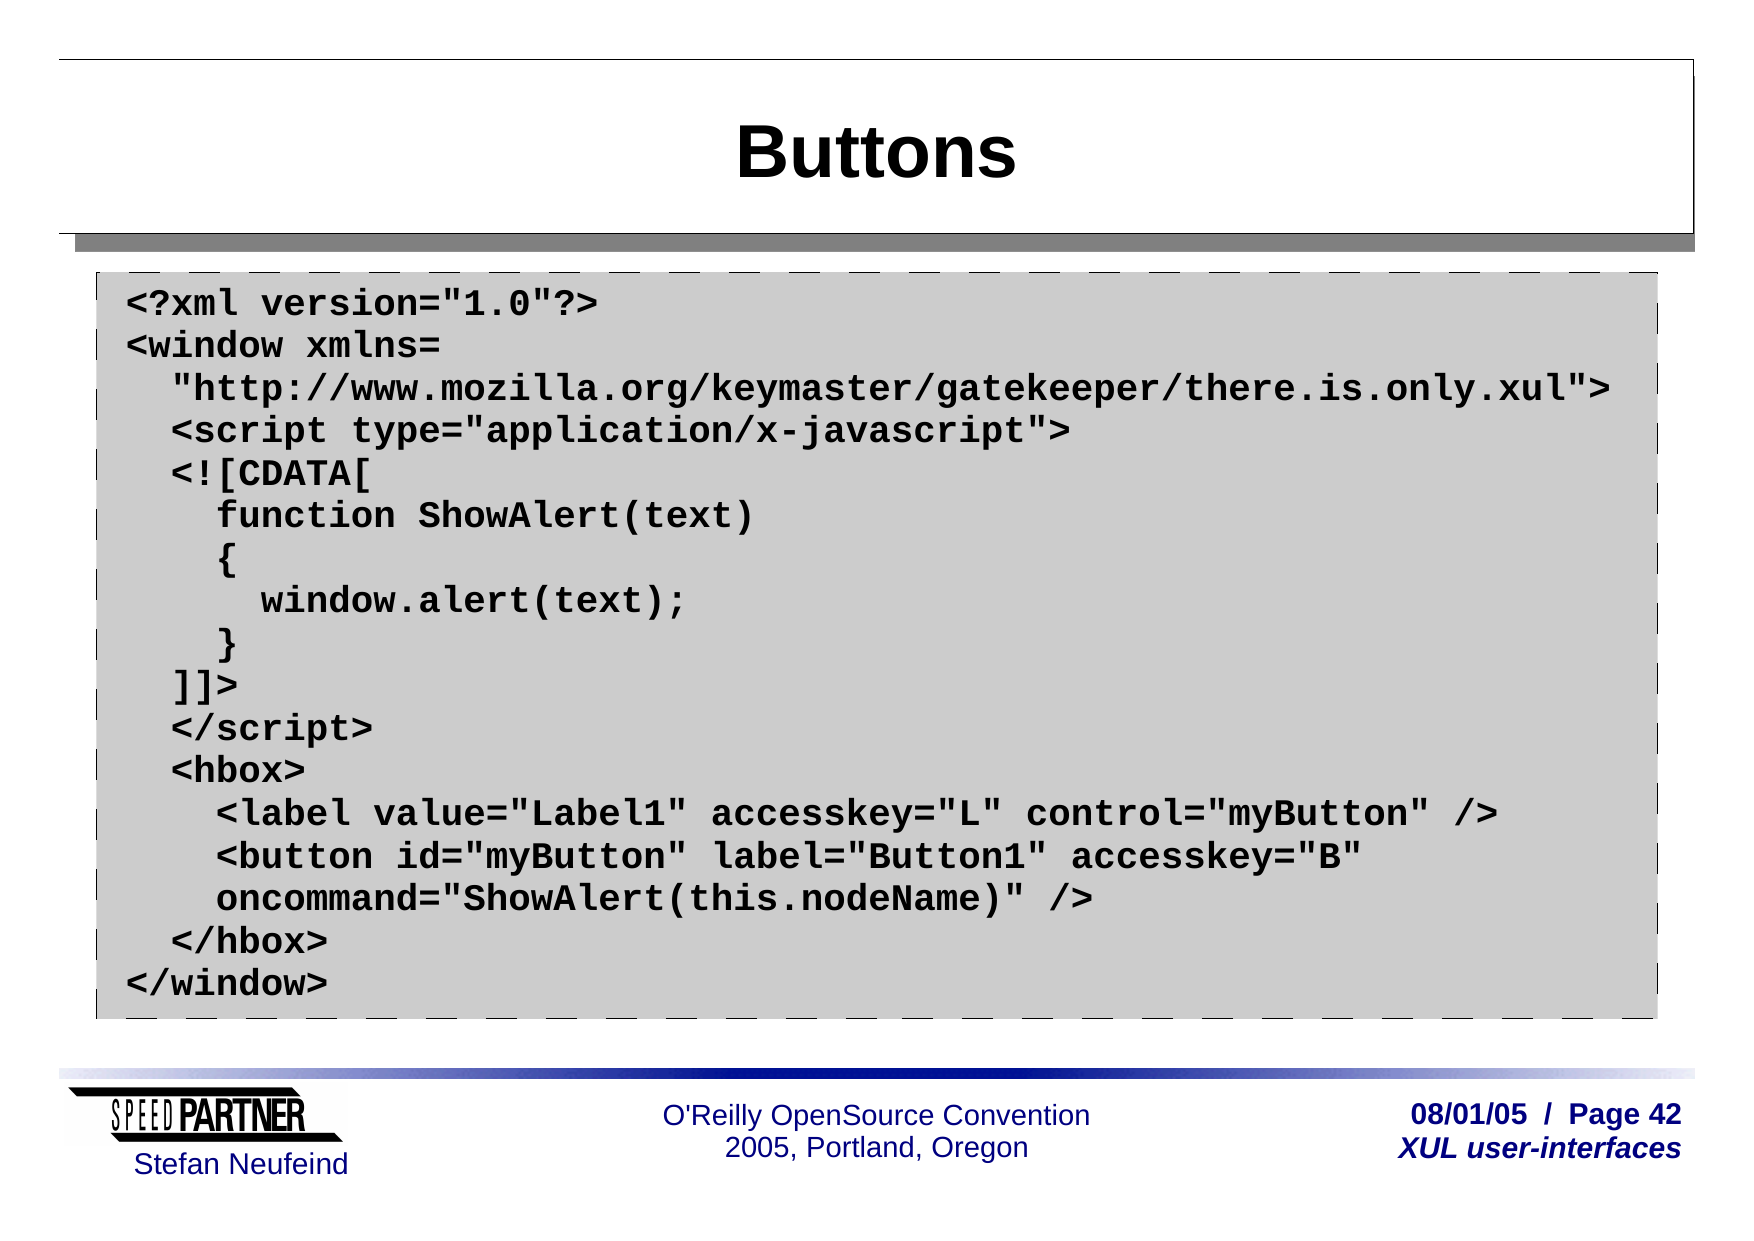

# Buttons
<?xml version="1.0"?>
<window xmlns=
 "http://www.mozilla.org/keymaster/gatekeeper/there.is.only.xul">
 <script type="application/x-javascript">
 <![CDATA[
 function ShowAlert(text)
 {
 window.alert(text);
 }
 ]]>
 </script>
 <hbox>
 <label value="Label1" accesskey="L" control="myButton" />
 <button id="myButton" label="Button1" accesskey="B"
 oncommand="ShowAlert(this.nodeName)" />
 </hbox>
</window>